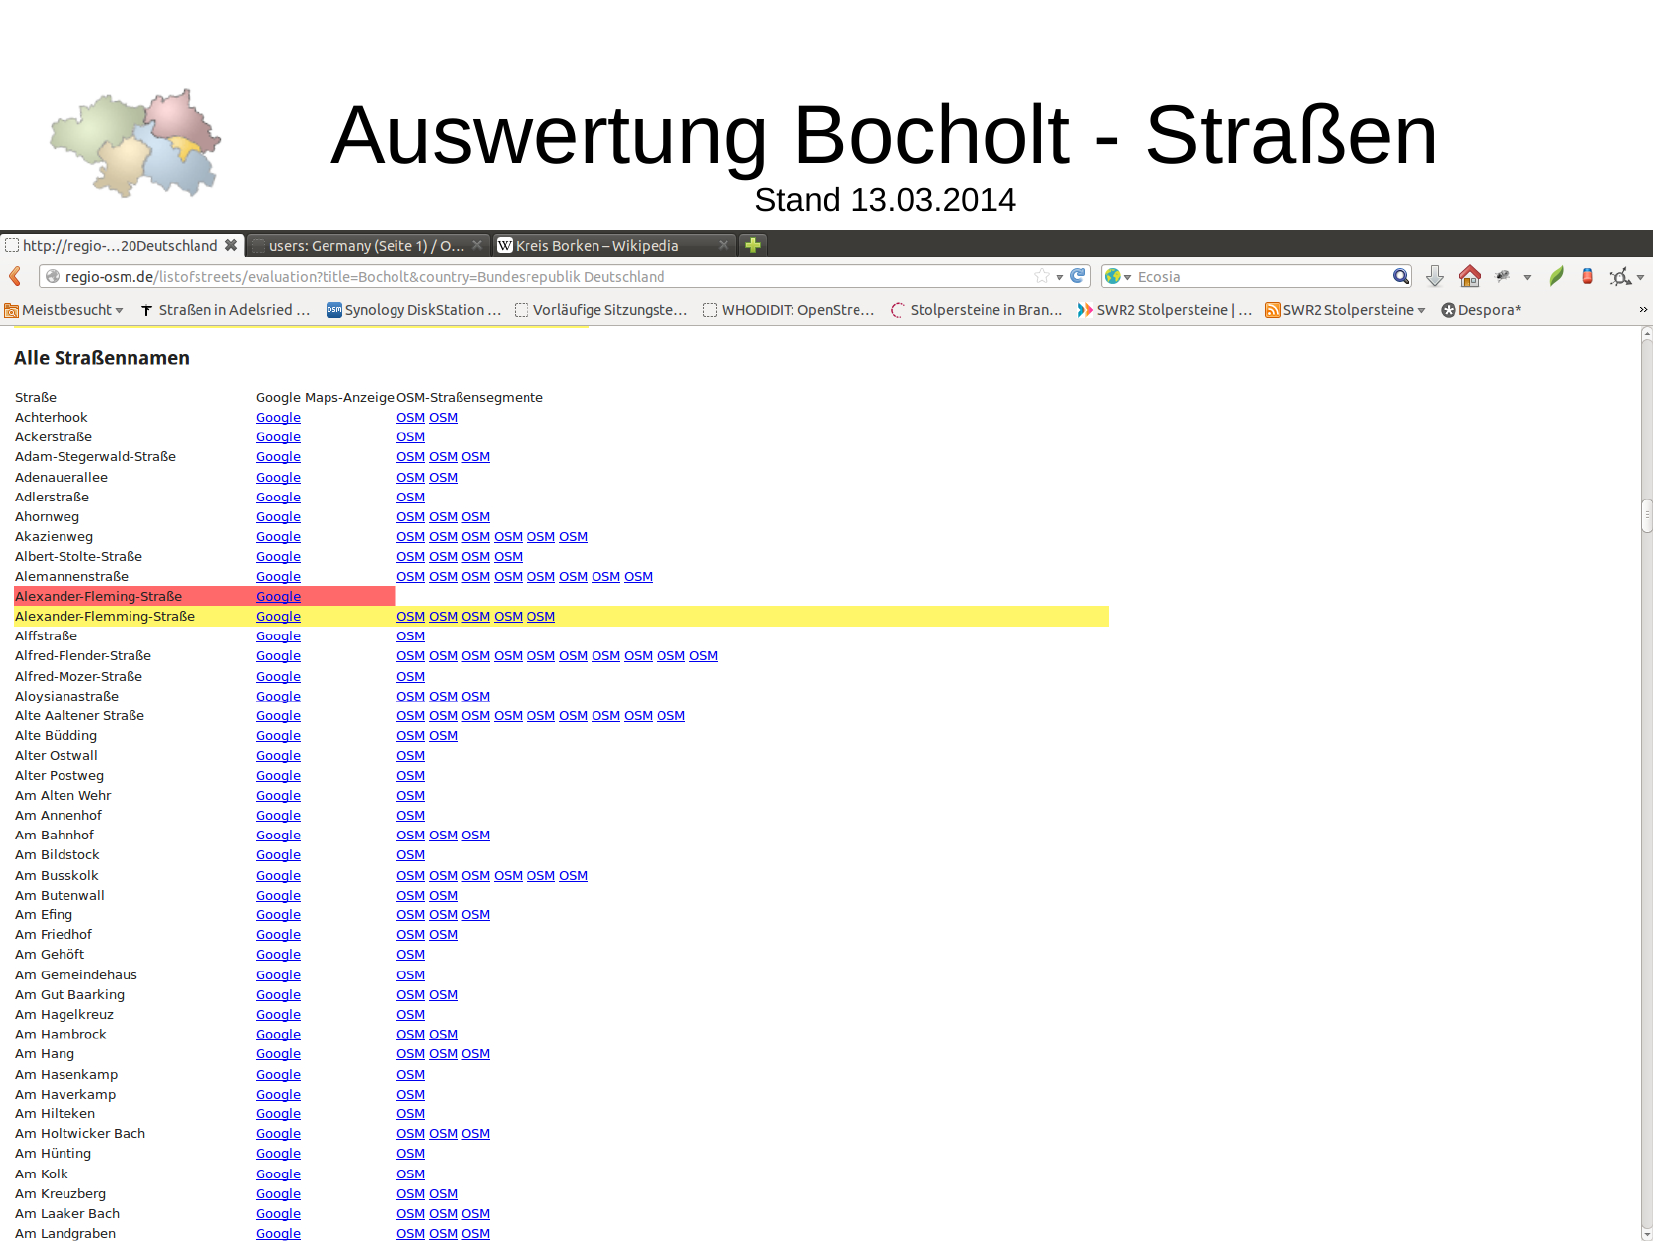

# Auswertung Bocholt - Straßen Stand 13.03.2014